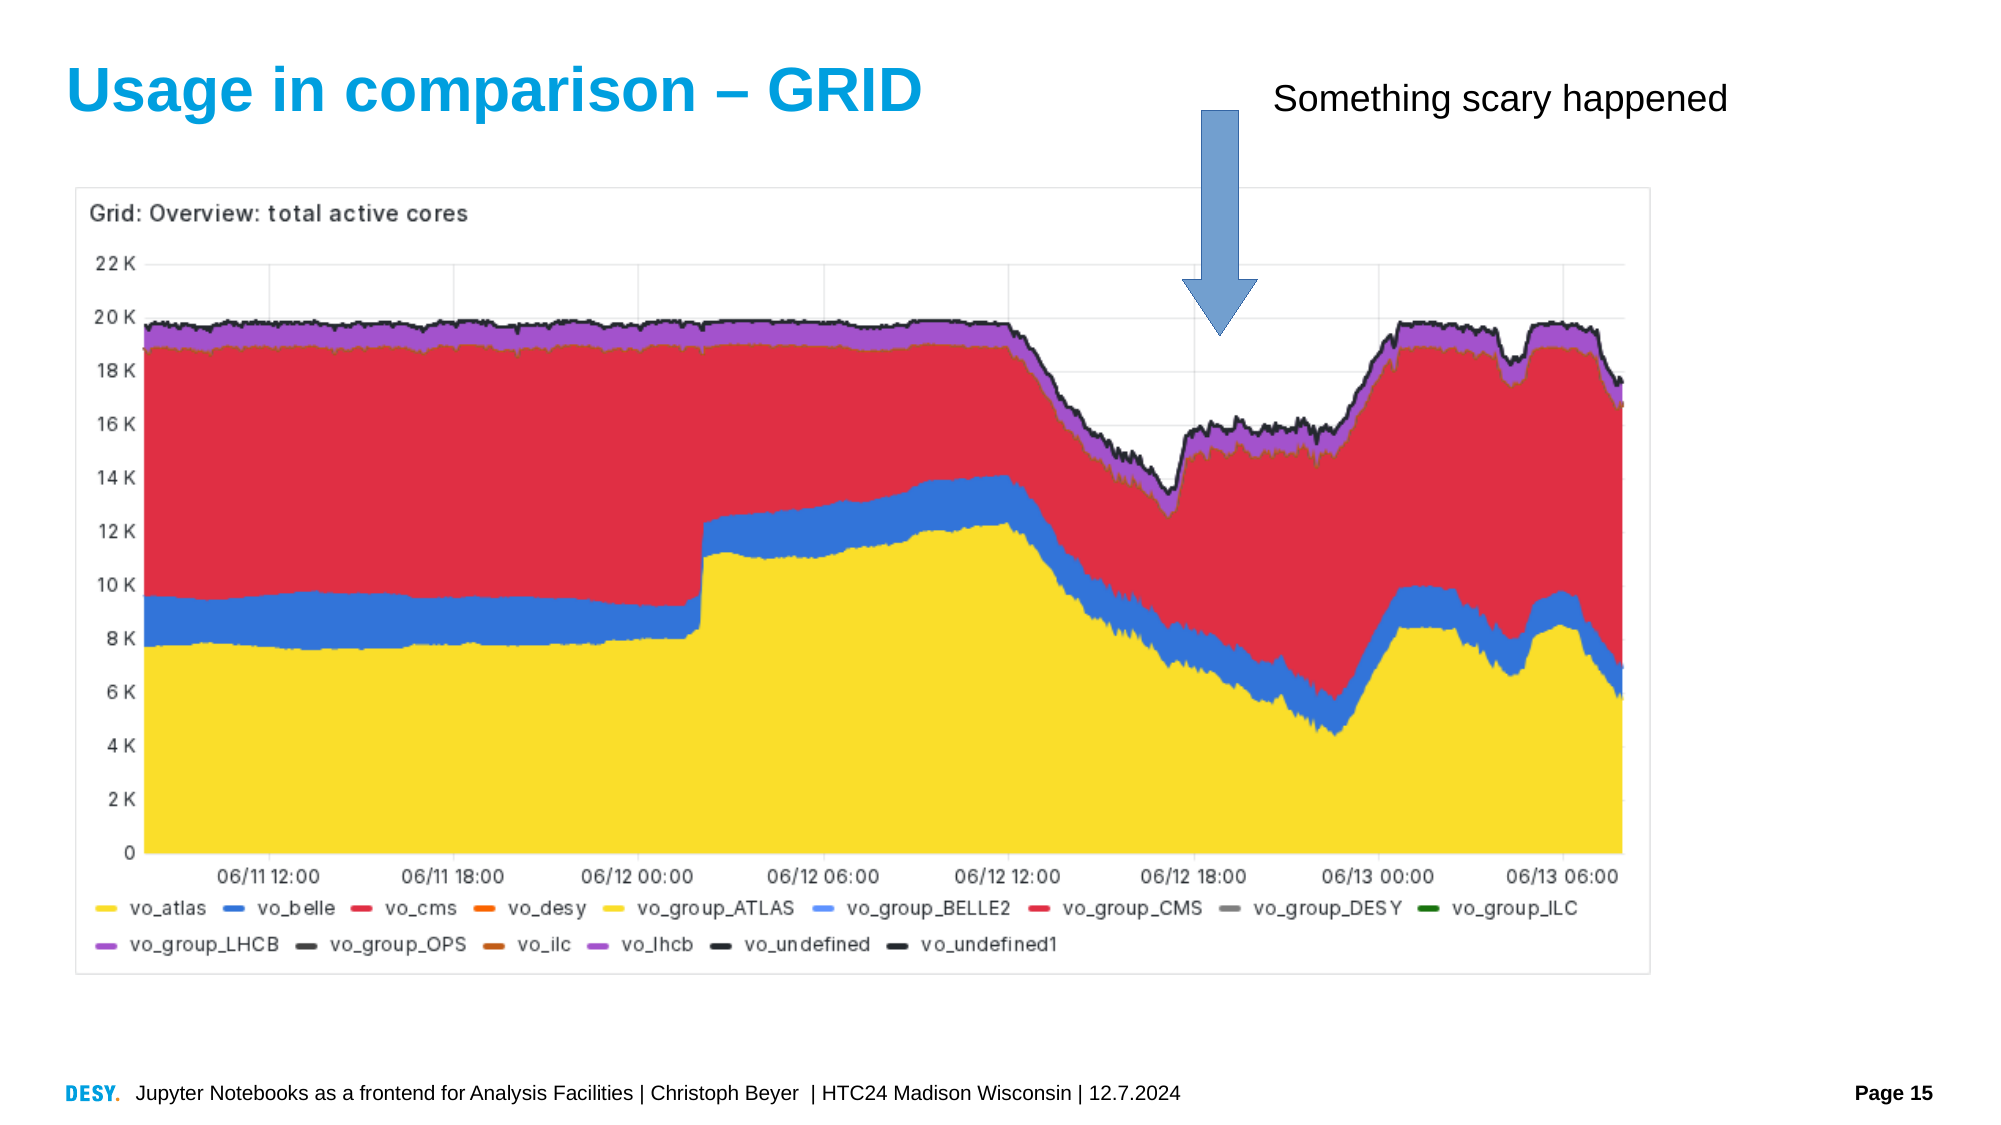

# Usage in comparison – GRID
Something scary happened
 Jupyter Notebooks as a frontend for Analysis Facilities | Christoph Beyer | HTC24 Madison Wisconsin | 12.7.2024